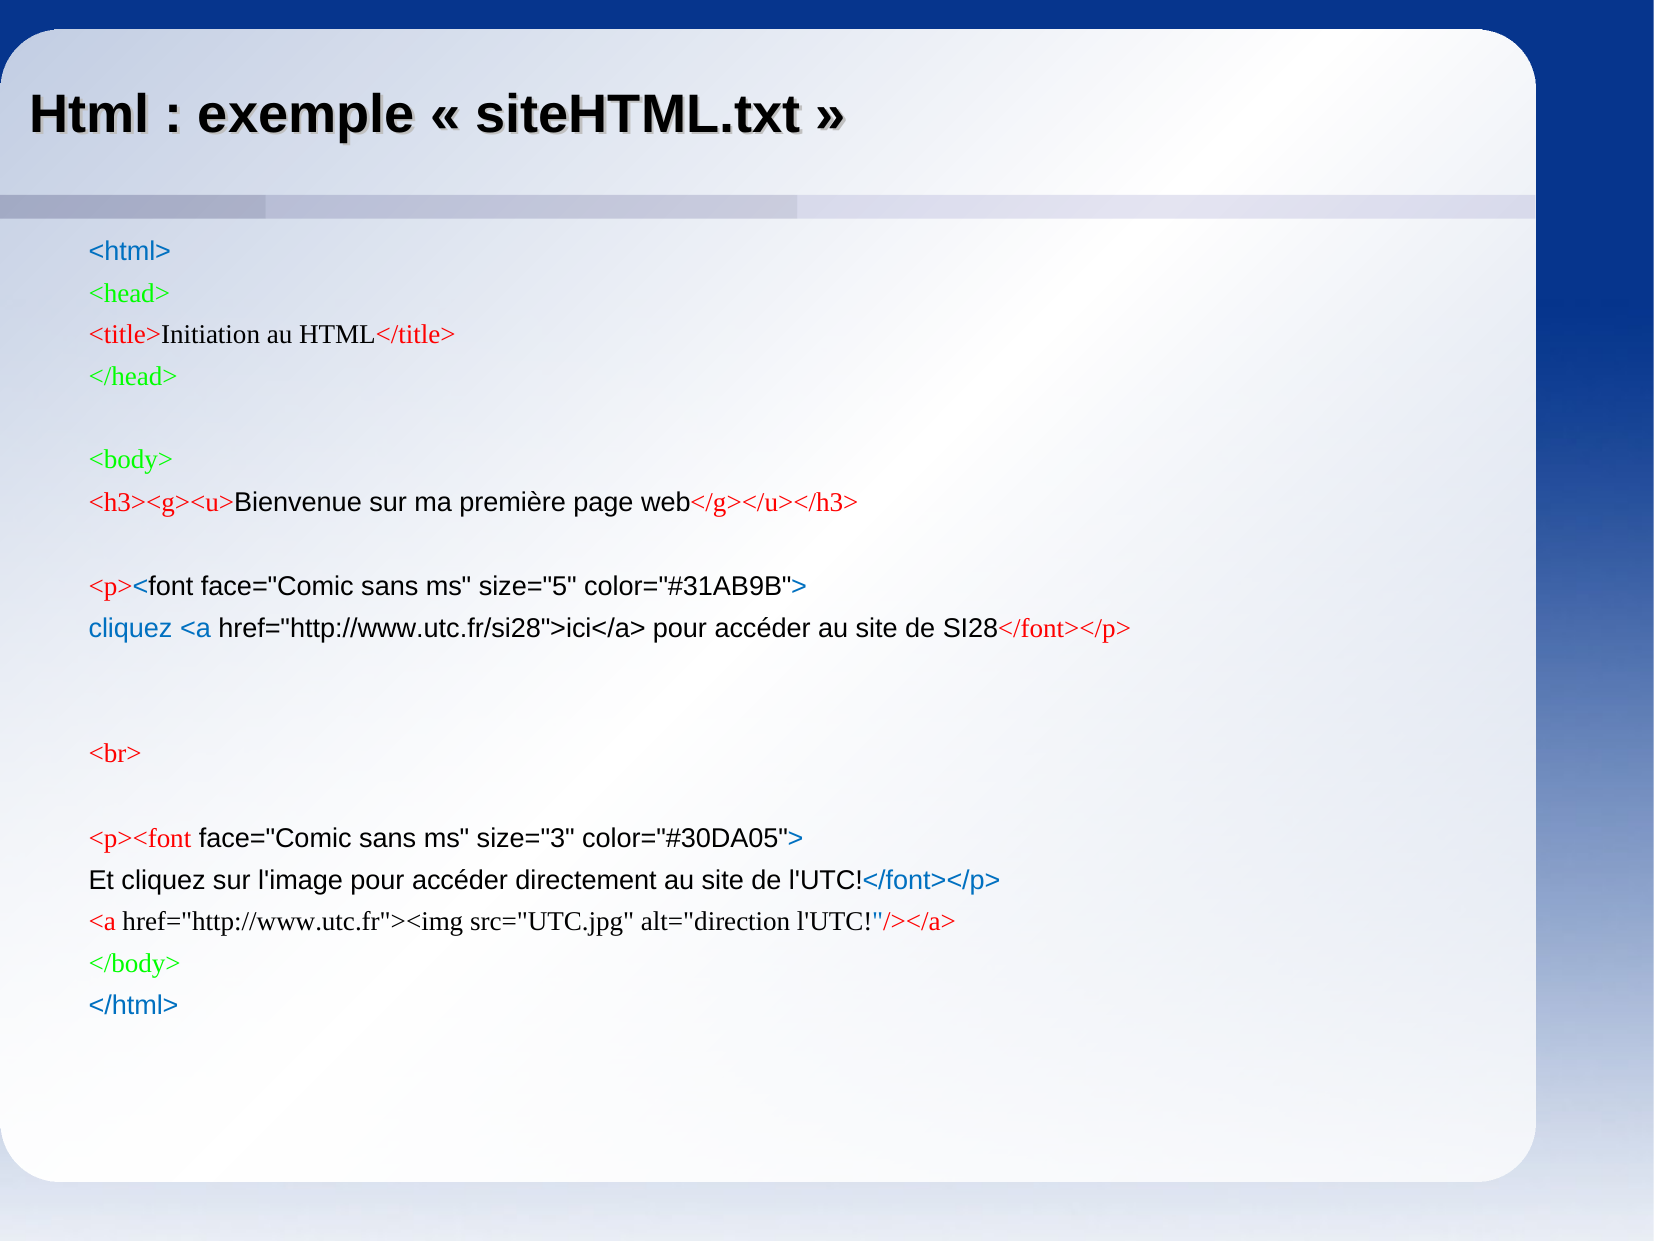

# Html : exemple « siteHTML.txt »
<html>
<head>
<title>Initiation au HTML</title>
</head>
<body>
<h3><g><u>Bienvenue sur ma première page web</g></u></h3>
<p><font face="Comic sans ms" size="5" color="#31AB9B">
cliquez <a href="http://www.utc.fr/si28">ici</a> pour accéder au site de SI28</font></p>
<br>
<p><font face="Comic sans ms" size="3" color="#30DA05">
Et cliquez sur l'image pour accéder directement au site de l'UTC!</font></p>
<a href="http://www.utc.fr"><img src="UTC.jpg" alt="direction l'UTC!"/></a>
</body>
</html>